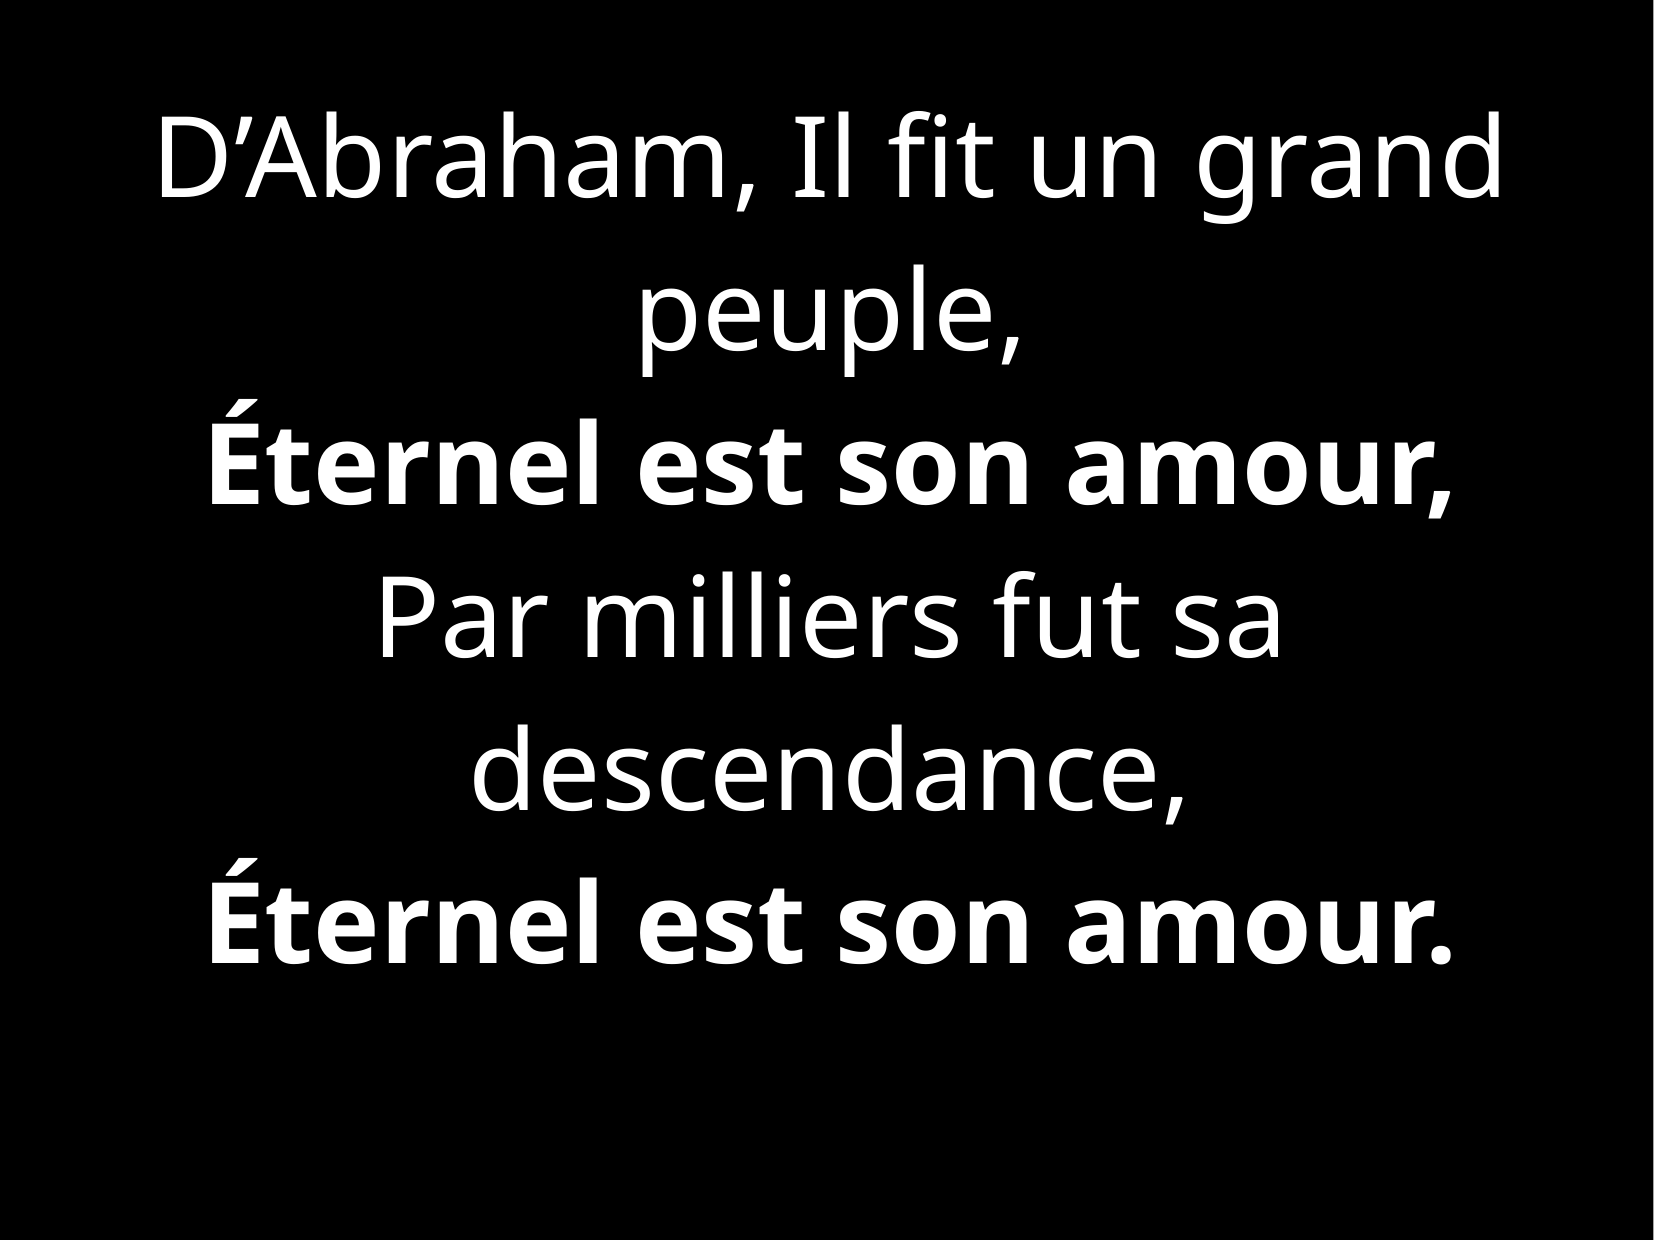

# D’Abraham, Il fit un grand peuple,
Éternel est son amour,
Par milliers fut sa descendance,
Éternel est son amour.